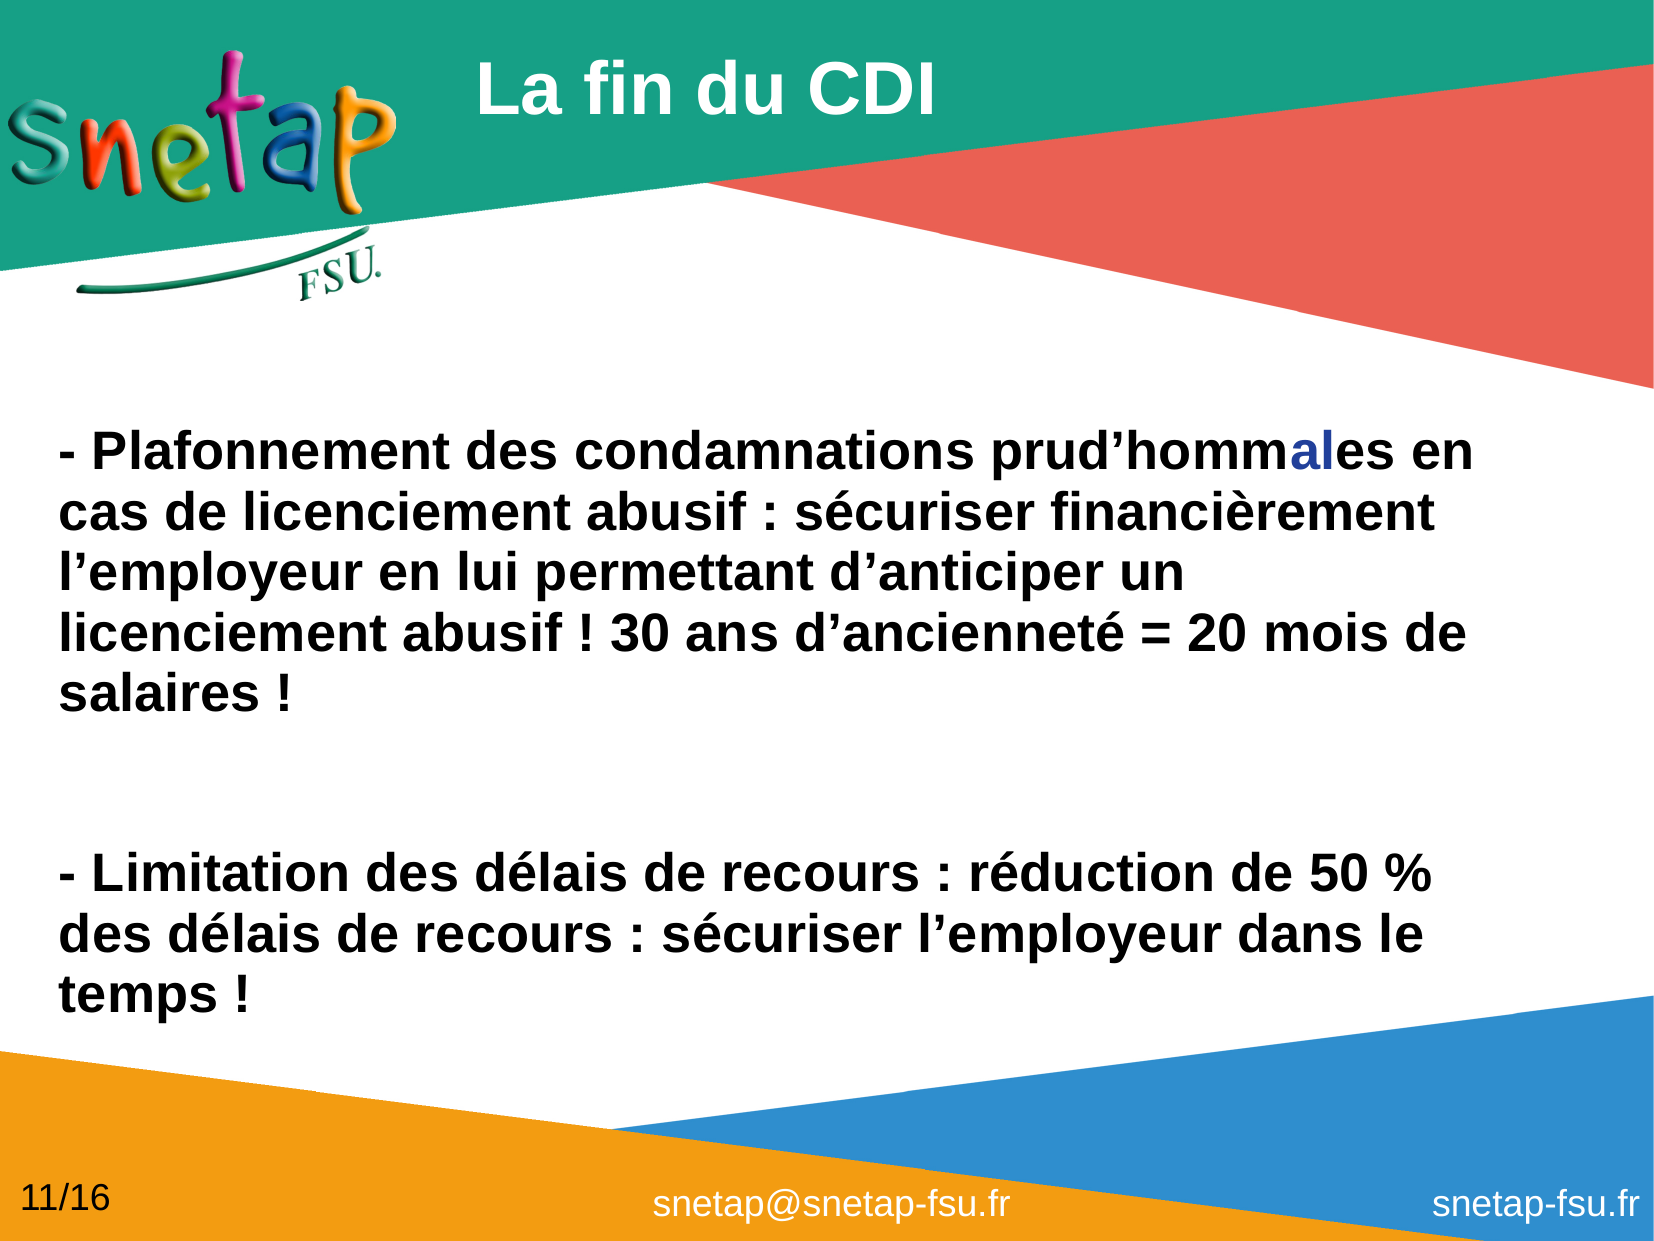

La fin du CDI
# - Plafonnement des condamnations prud’hommales en cas de licenciement abusif : sécuriser financièrement l’employeur en lui permettant d’anticiper un licenciement abusif ! 30 ans d’ancienneté = 20 mois de salaires !
- Limitation des délais de recours : réduction de 50 % des délais de recours : sécuriser l’employeur dans le temps !